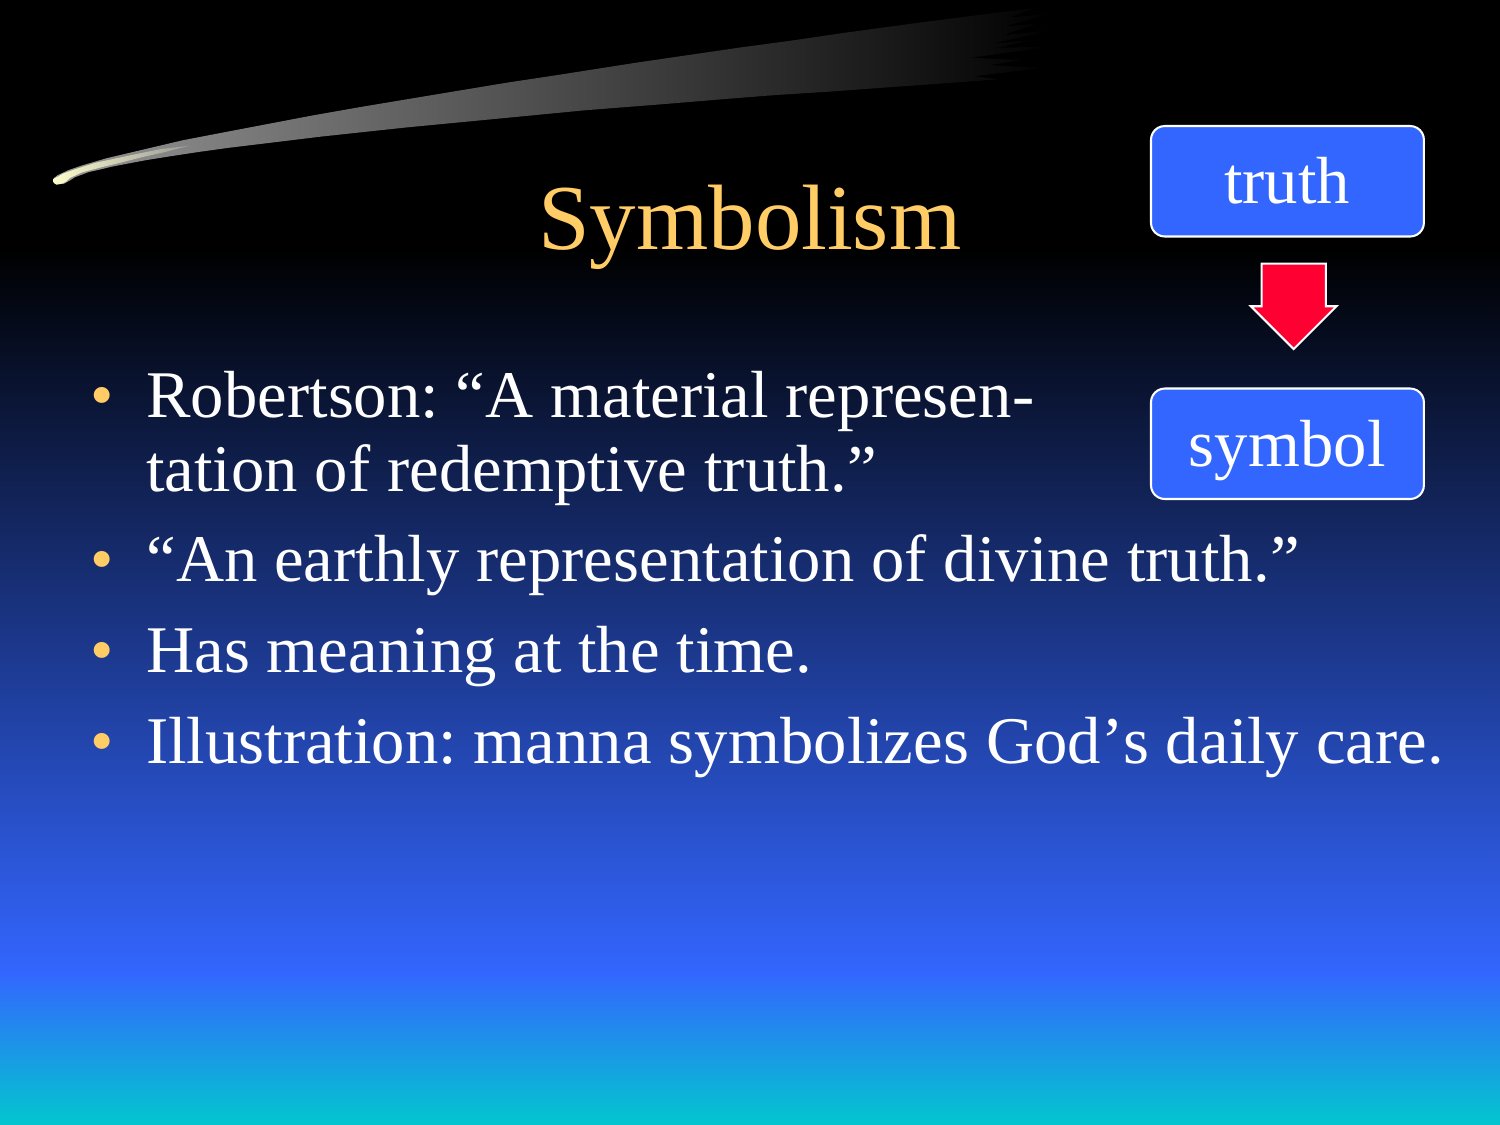

# Symbolism
truth
Robertson: “A material represen-
tation of redemptive truth.”
“An earthly representation of divine truth.”
Has meaning at the time.
Illustration: manna symbolizes God’s daily care.
symbol